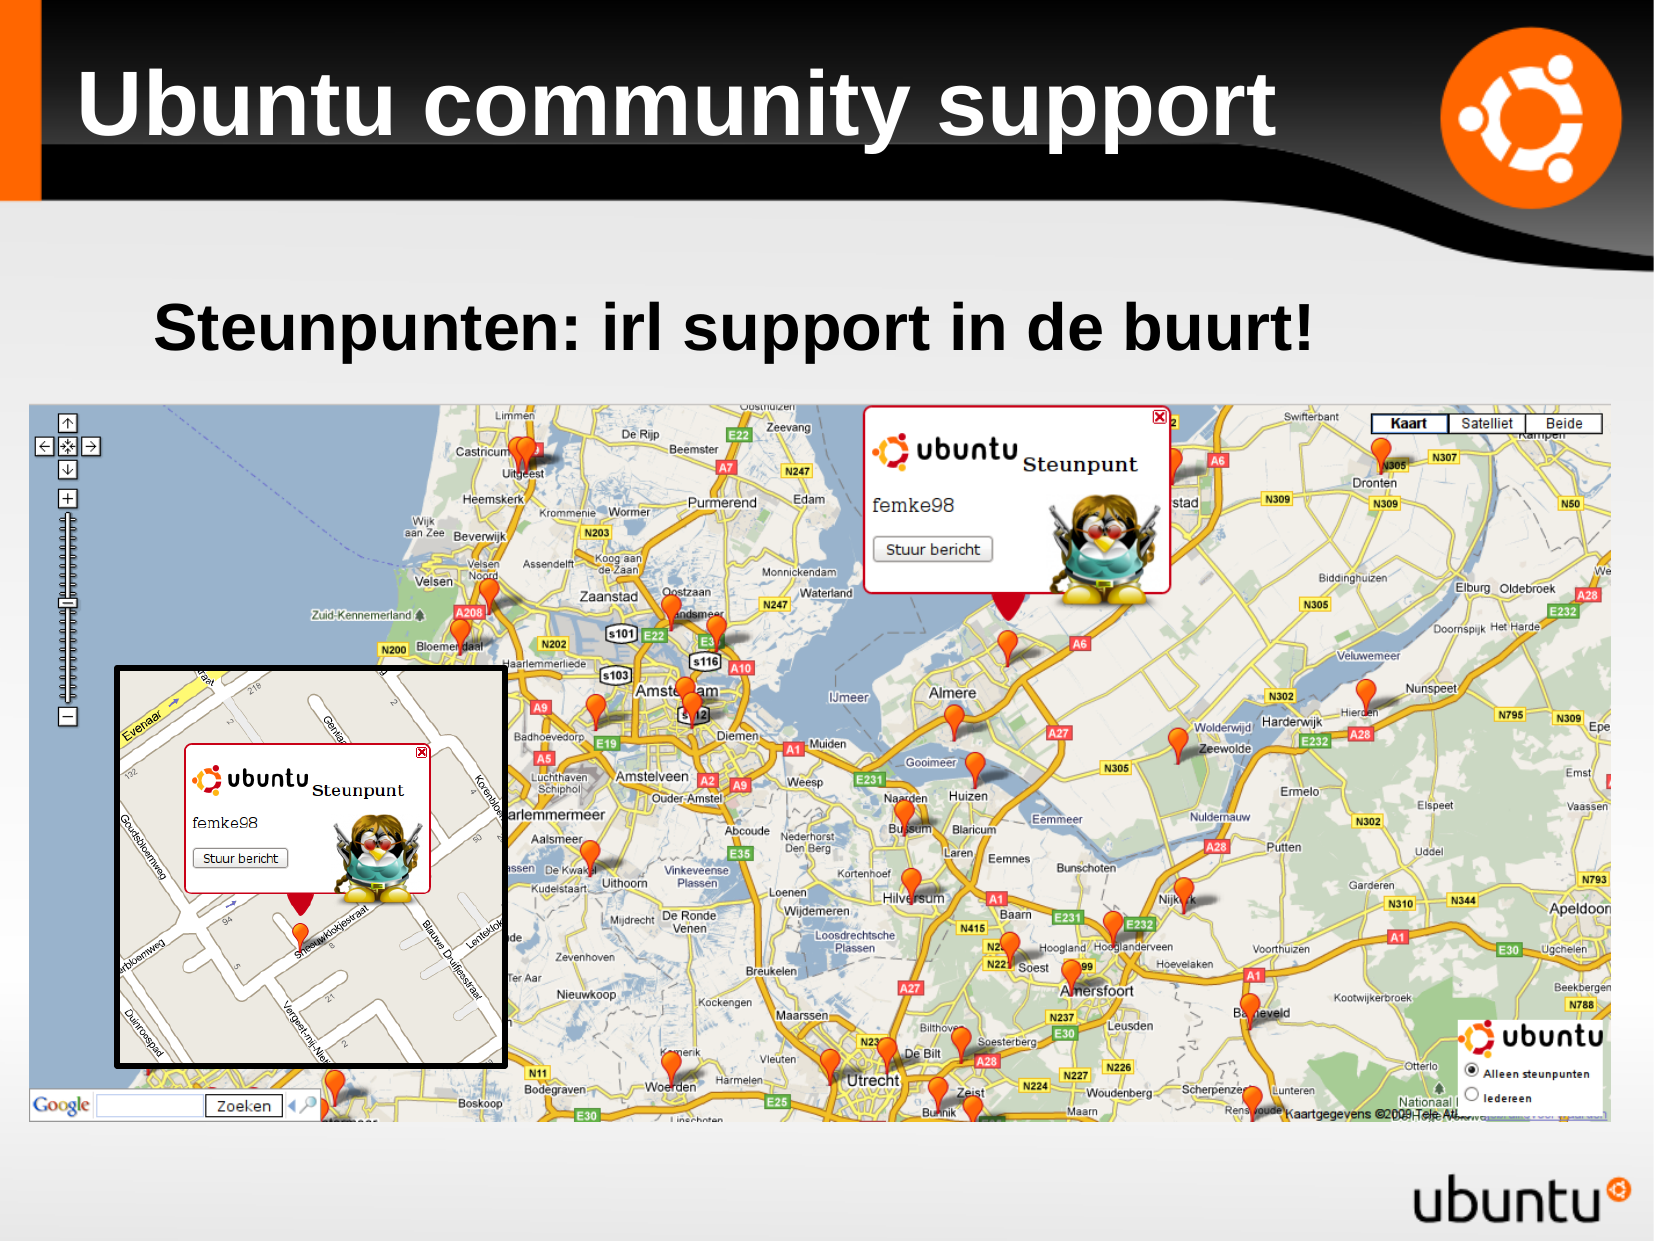

# Ubuntu community support
Steunpunten: irl support in de buurt!